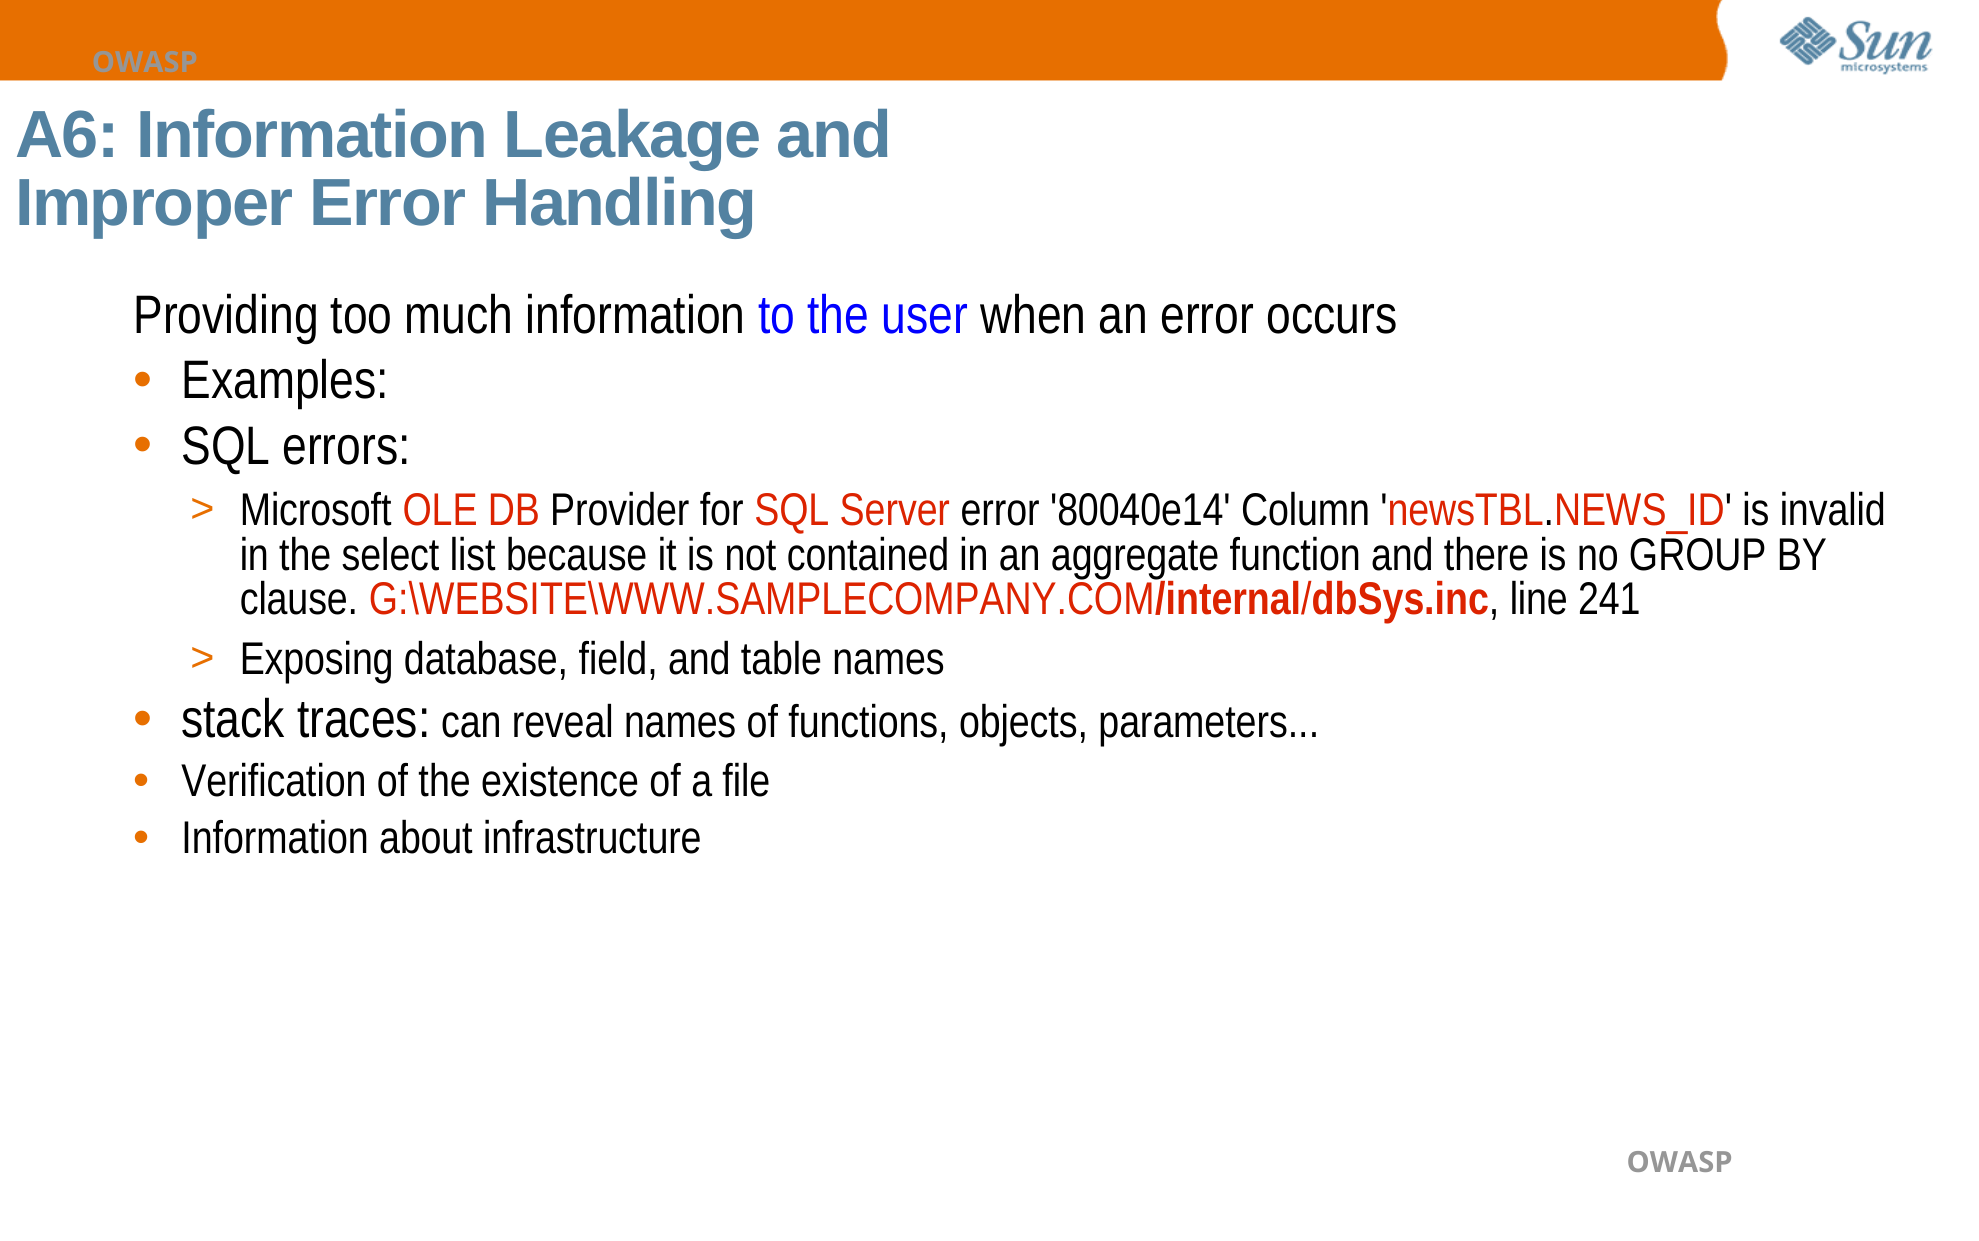

# A6: Information Leakage and Improper Error Handling
Providing too much information to the user when an error occurs
Examples:
SQL errors:
Microsoft OLE DB Provider for SQL Server error '80040e14' Column 'newsTBL.NEWS_ID' is invalid in the select list because it is not contained in an aggregate function and there is no GROUP BY clause. G:\WEBSITE\WWW.SAMPLECOMPANY.COM/internal/dbSys.inc, line 241
Exposing database, field, and table names
stack traces: can reveal names of functions, objects, parameters...
Verification of the existence of a file
Information about infrastructure